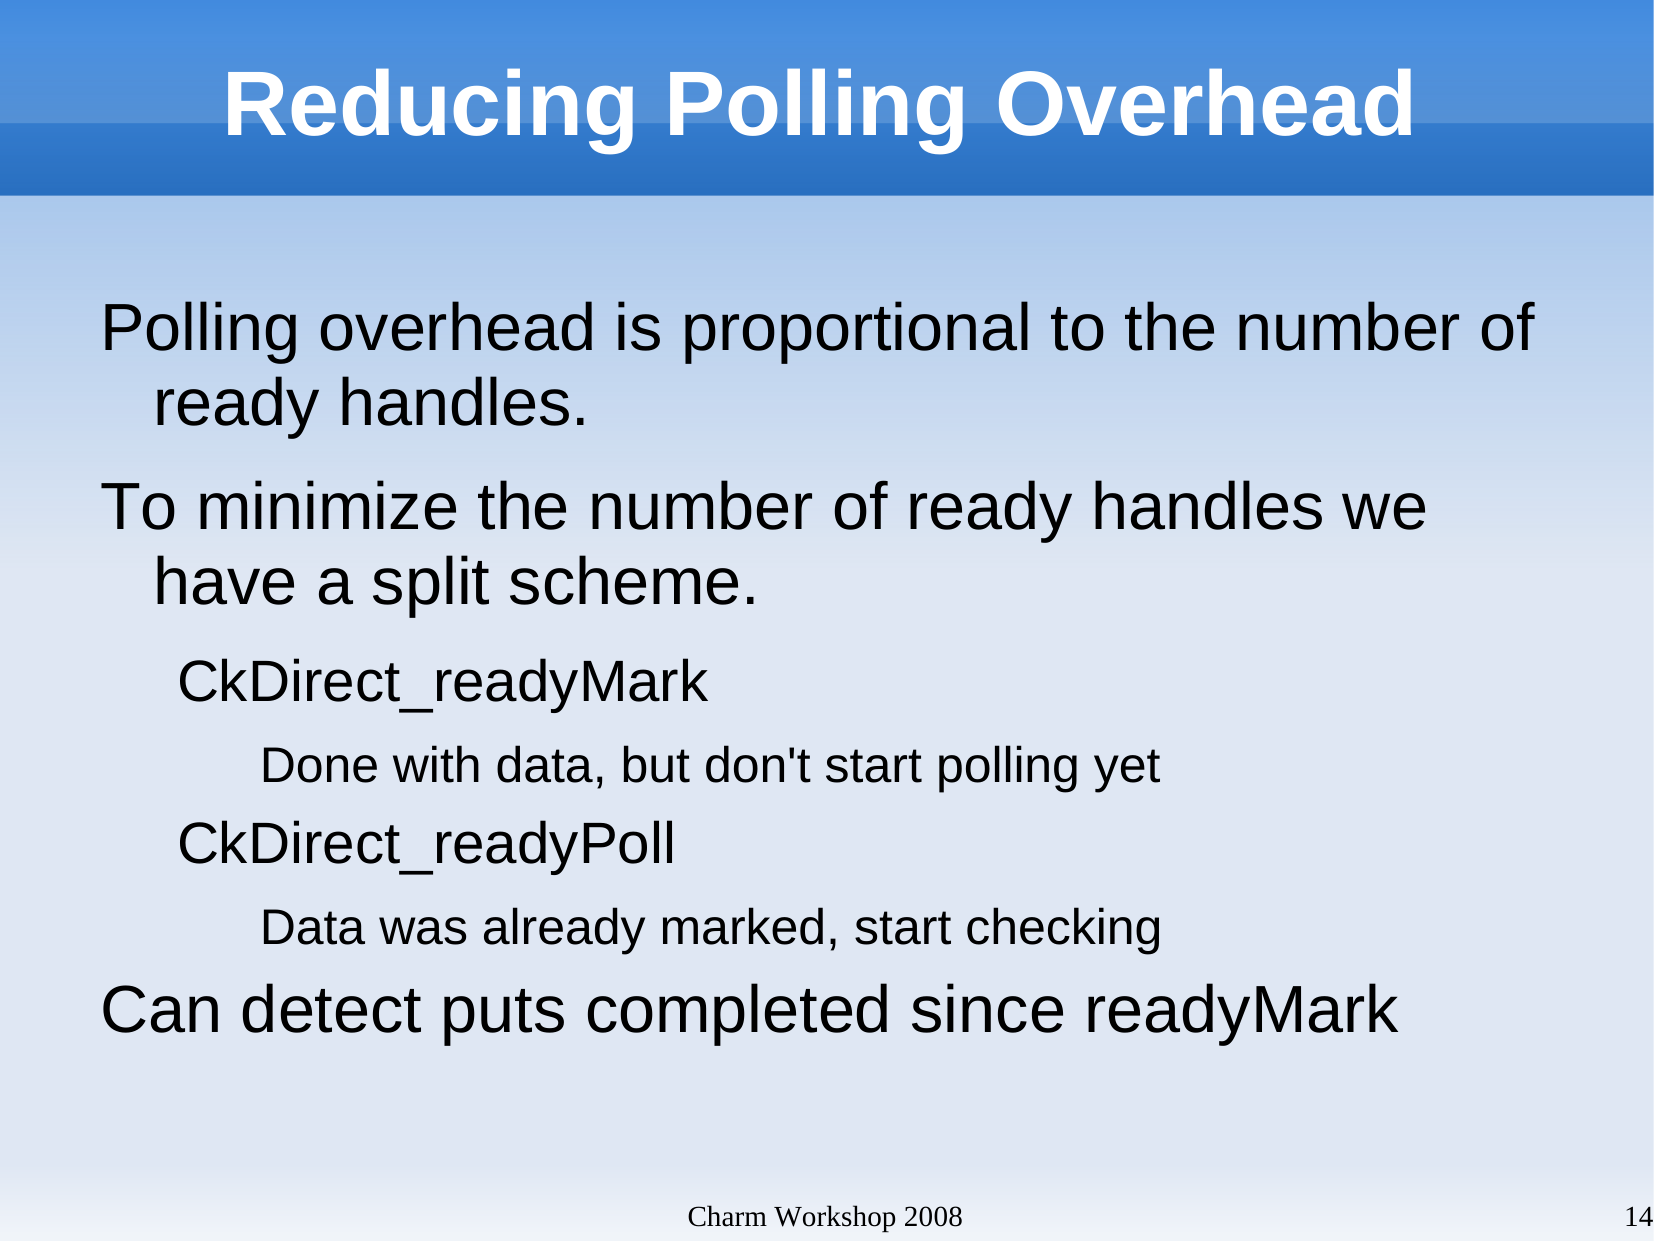

# Reducing Polling Overhead
Polling overhead is proportional to the number of ready handles.
To minimize the number of ready handles we have a split scheme.
CkDirect_readyMark
Done with data, but don't start polling yet
CkDirect_readyPoll
Data was already marked, start checking
Can detect puts completed since readyMark
Charm Workshop 2008
14